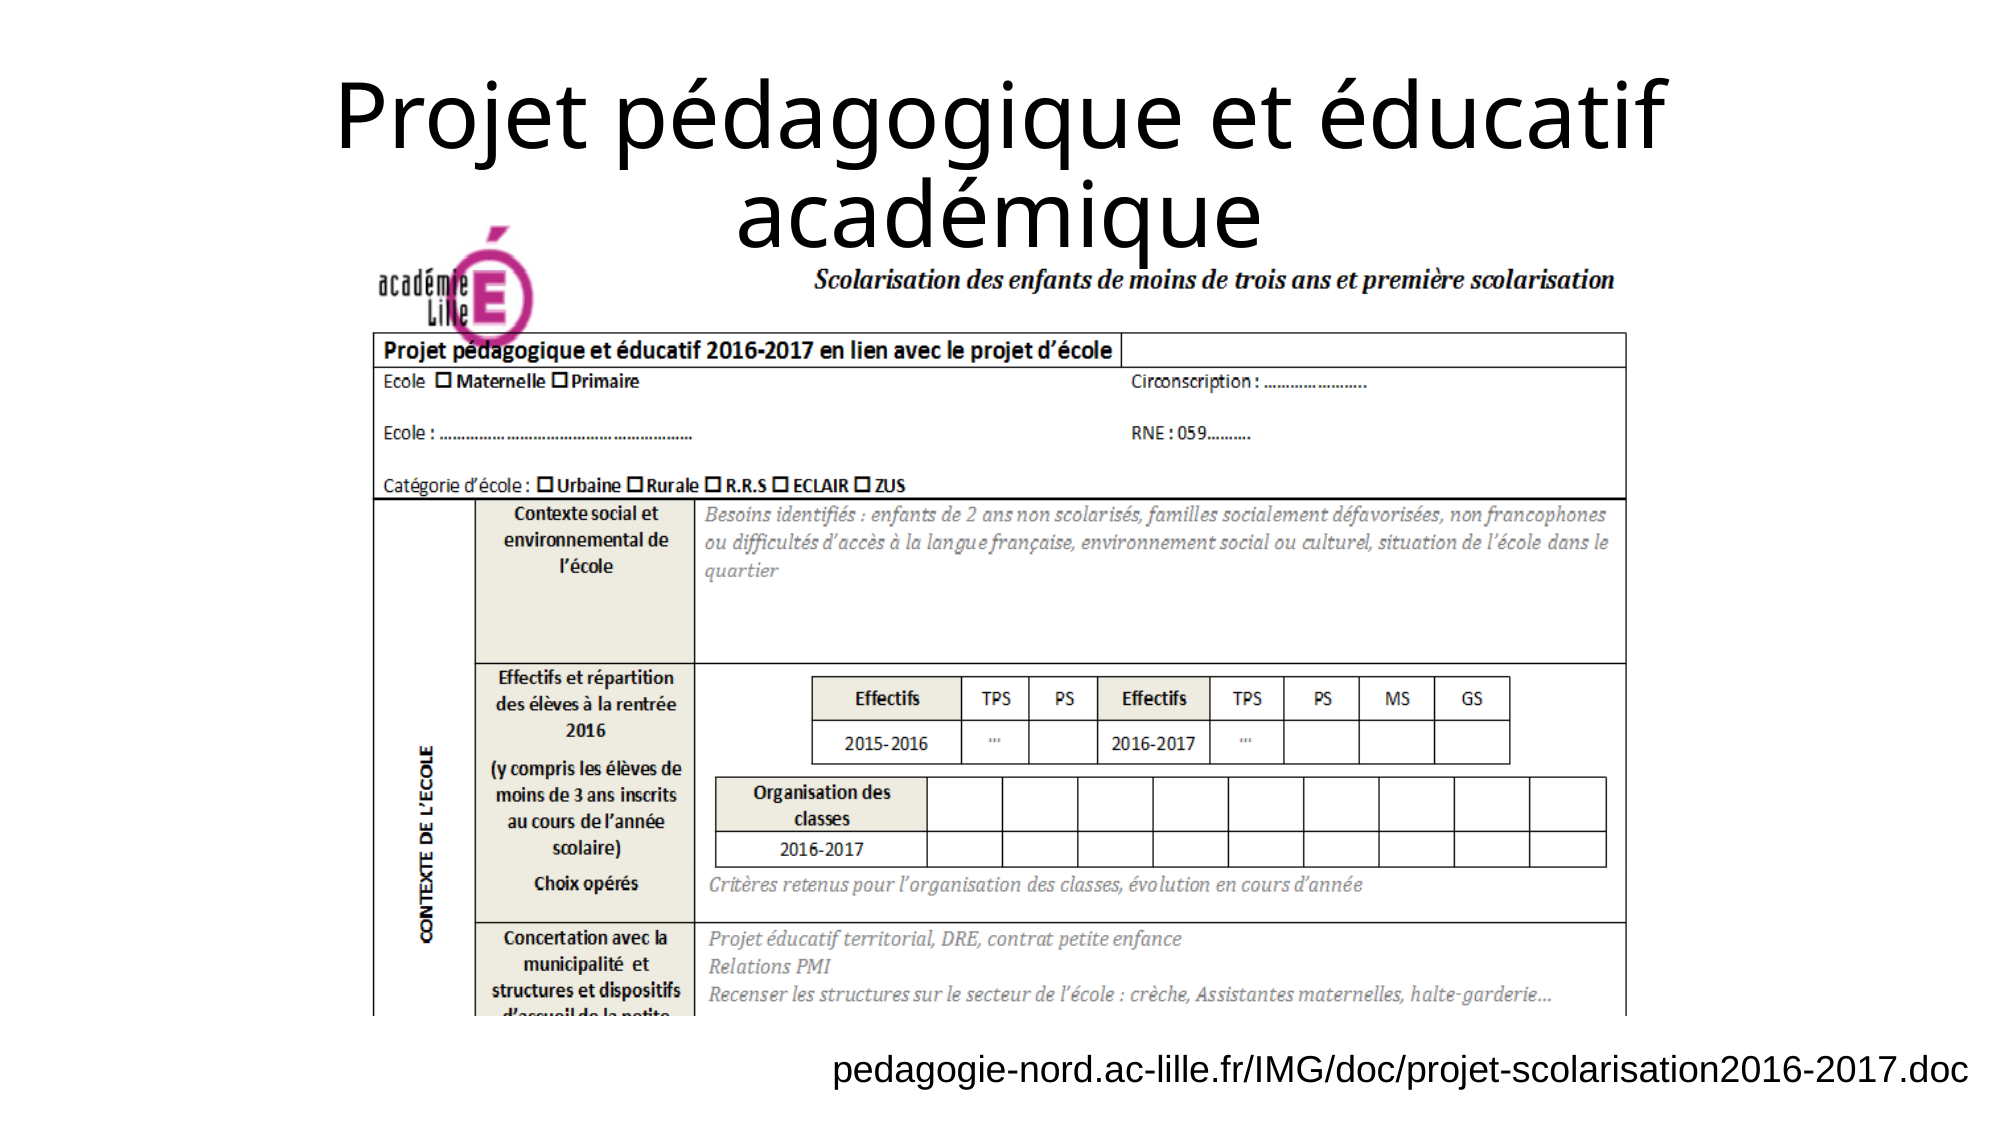

# Projet pédagogique et éducatif académique
pedagogie-nord.ac-lille.fr/IMG/doc/projet-scolarisation2016-2017.doc